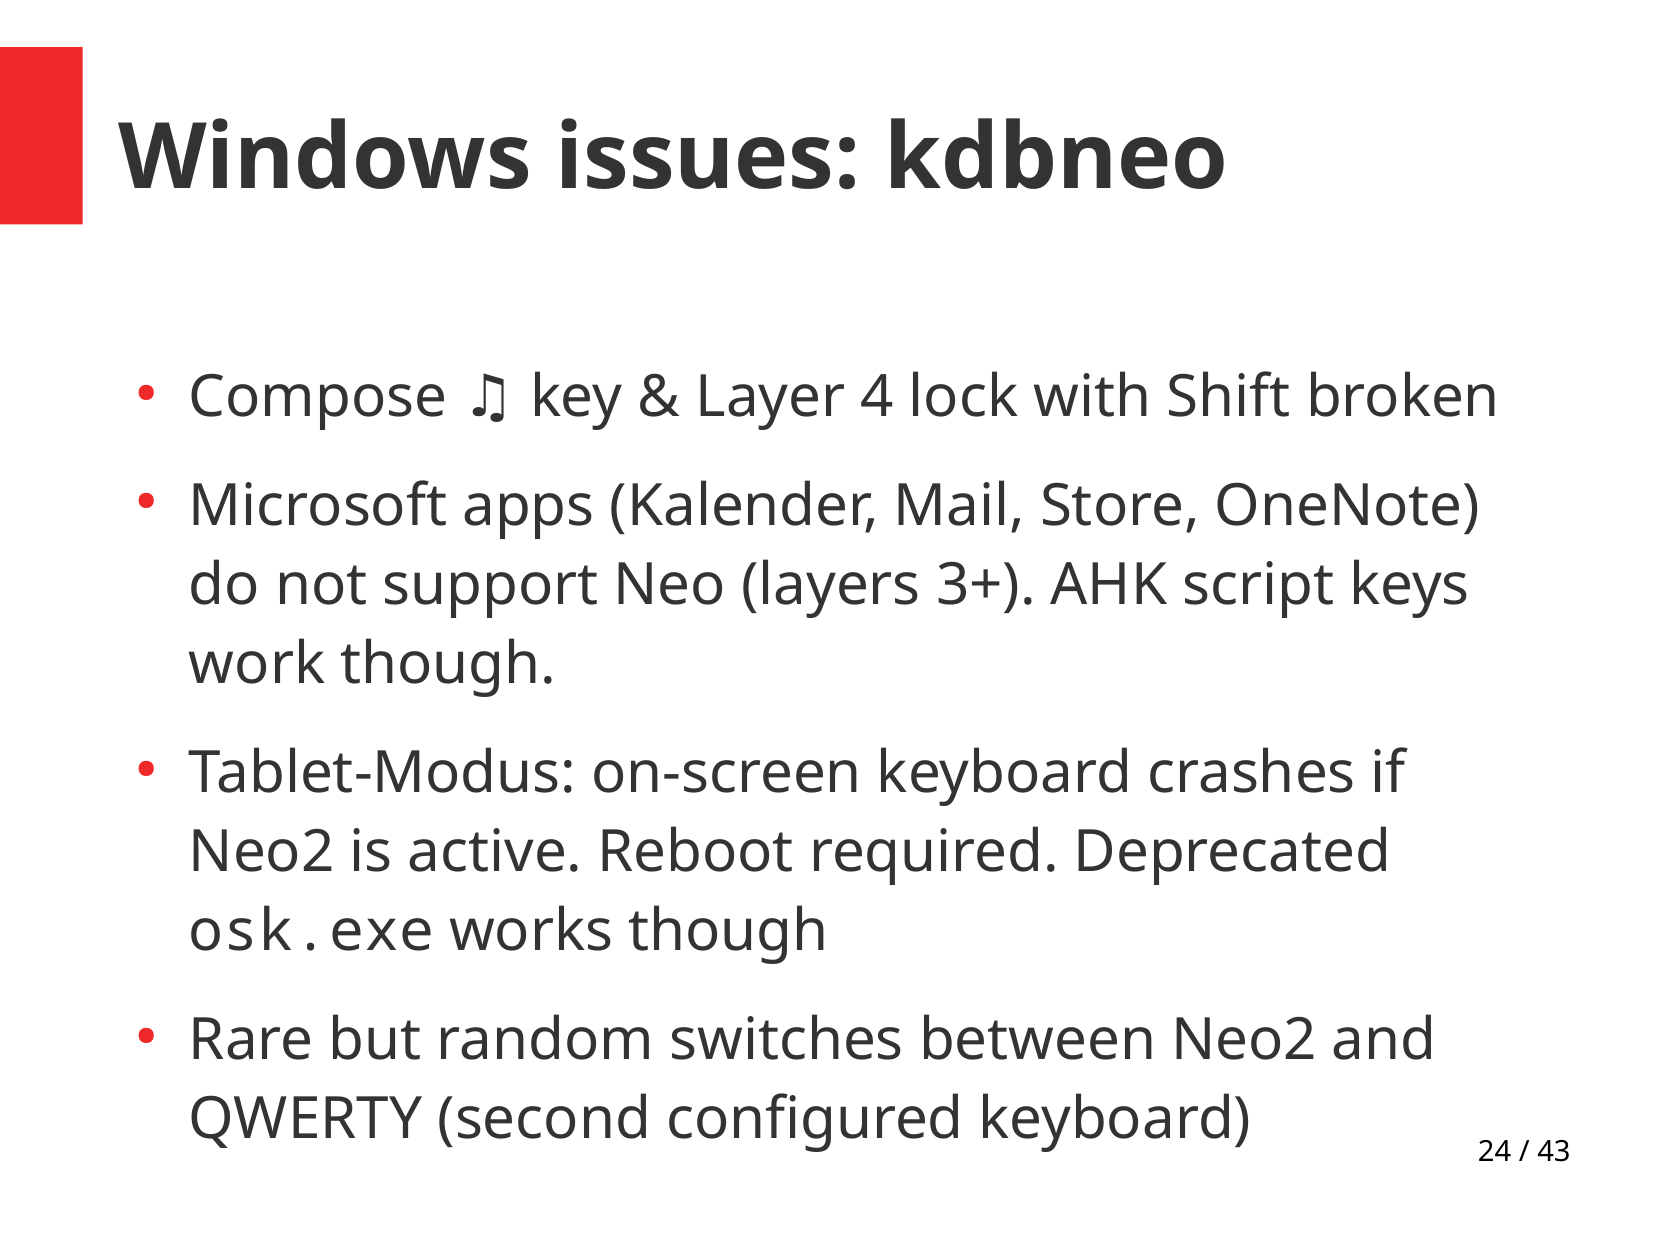

# Windows issues: kdbneo
Compose ♫ key & Layer 4 lock with Shift broken
Microsoft apps (Kalender, Mail, Store, OneNote) do not support Neo (layers 3+). AHK script keys work though.
Tablet-Modus: on-screen keyboard crashes if Neo2 is active. Reboot required. Deprecated osk.exe works though
Rare but random switches between Neo2 and QWERTY (second configured keyboard)
24